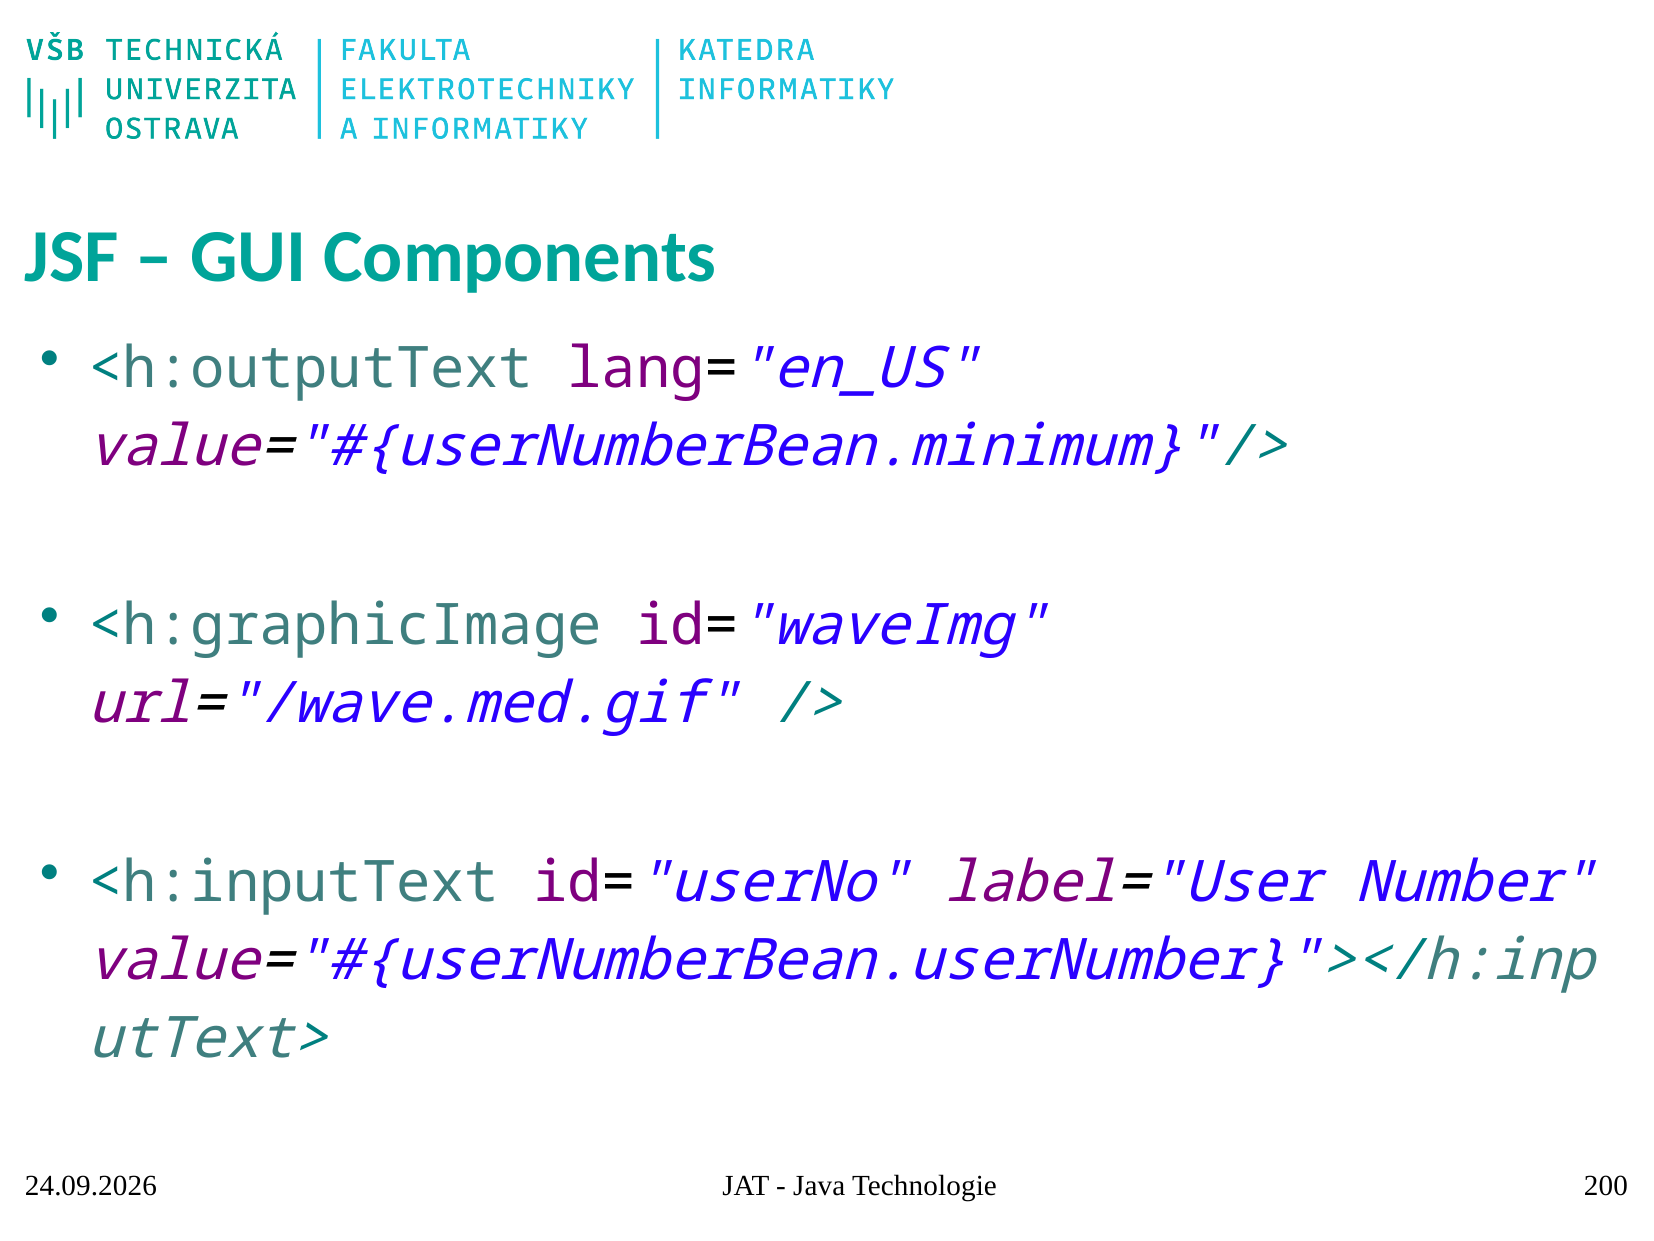

JSF – GUI Components
# <h:outputText lang="en_US" value="#{userNumberBean.minimum}"/>
<h:graphicImage id="waveImg" url="/wave.med.gif" />
<h:inputText id="userNo" label="User Number" value="#{userNumberBean.userNumber}"></h:inputText>
JAT - Java Technologie
200